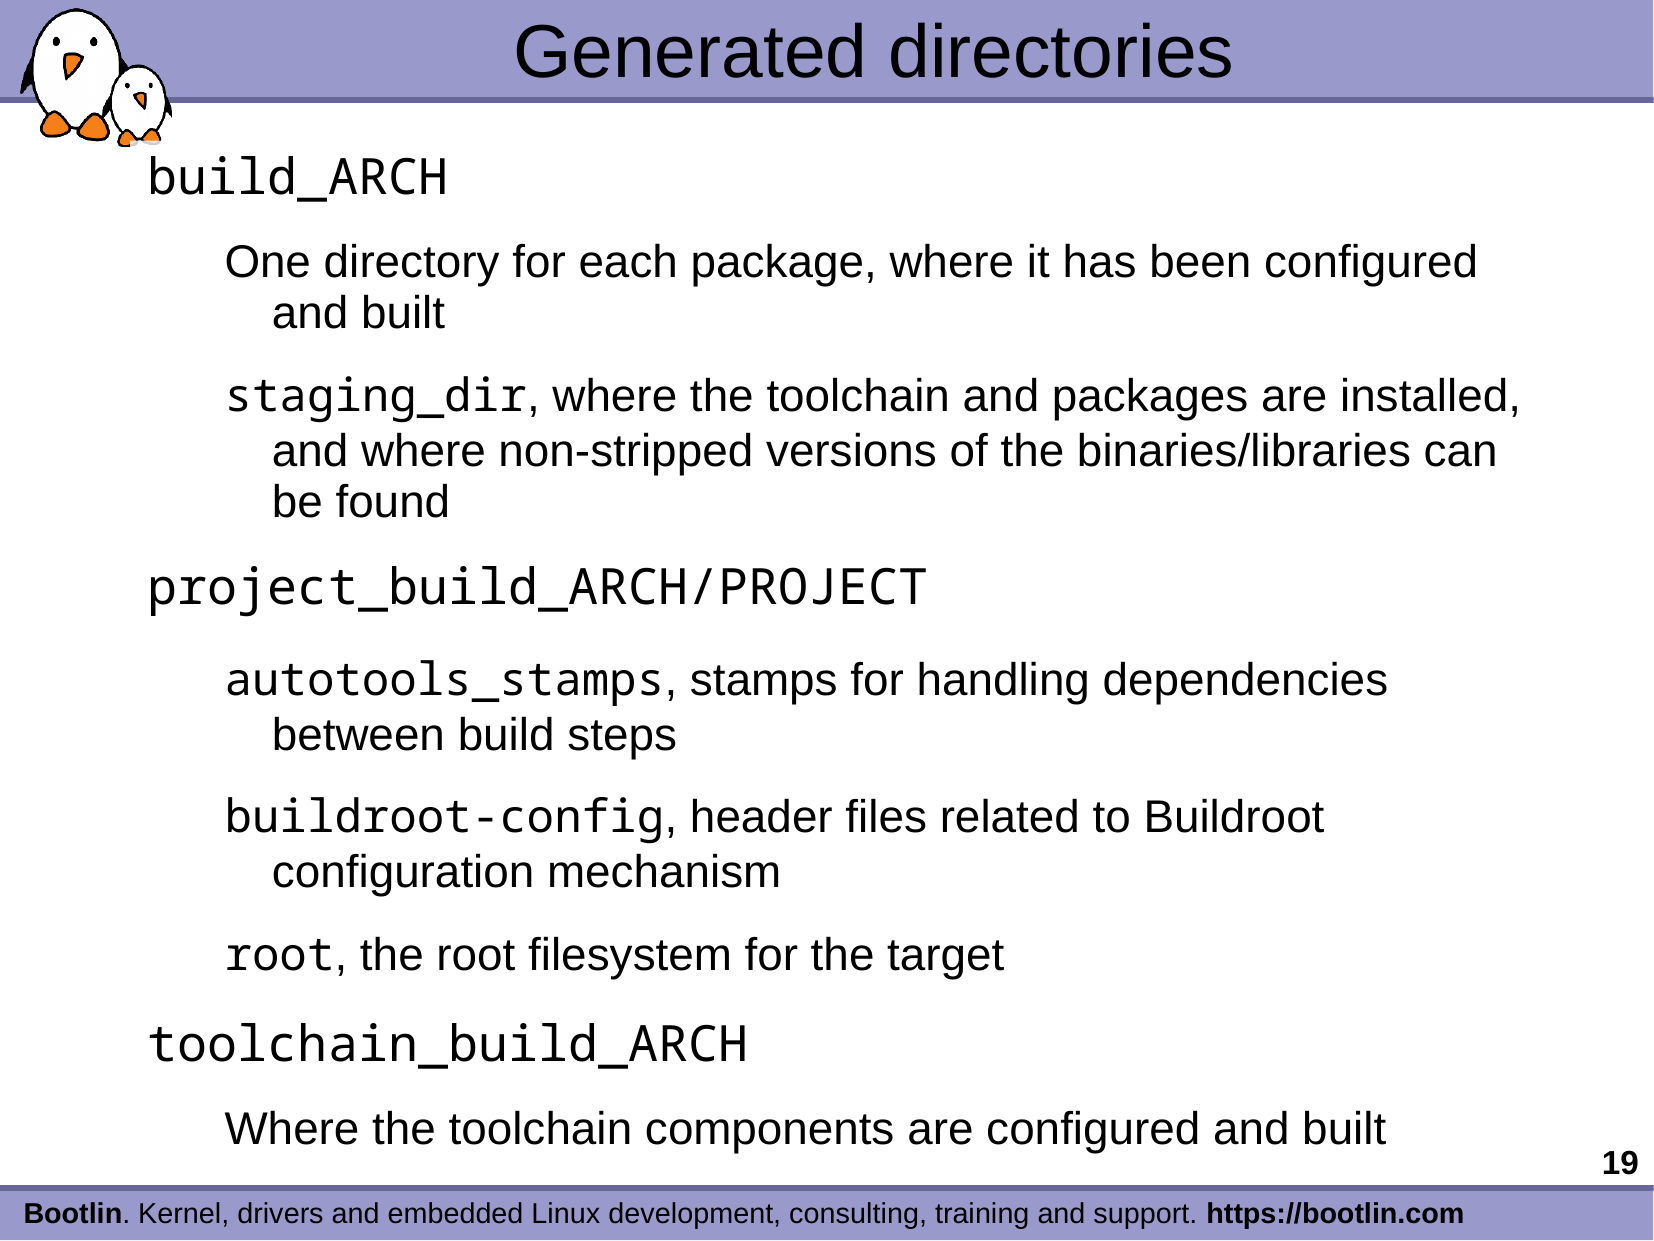

# Generated directories
build_ARCH
One directory for each package, where it has been configured and built
staging_dir, where the toolchain and packages are installed, and where non-stripped versions of the binaries/libraries can be found
project_build_ARCH/PROJECT
autotools_stamps, stamps for handling dependencies between build steps
buildroot-config, header files related to Buildroot configuration mechanism
root, the root filesystem for the target
toolchain_build_ARCH
Where the toolchain components are configured and built